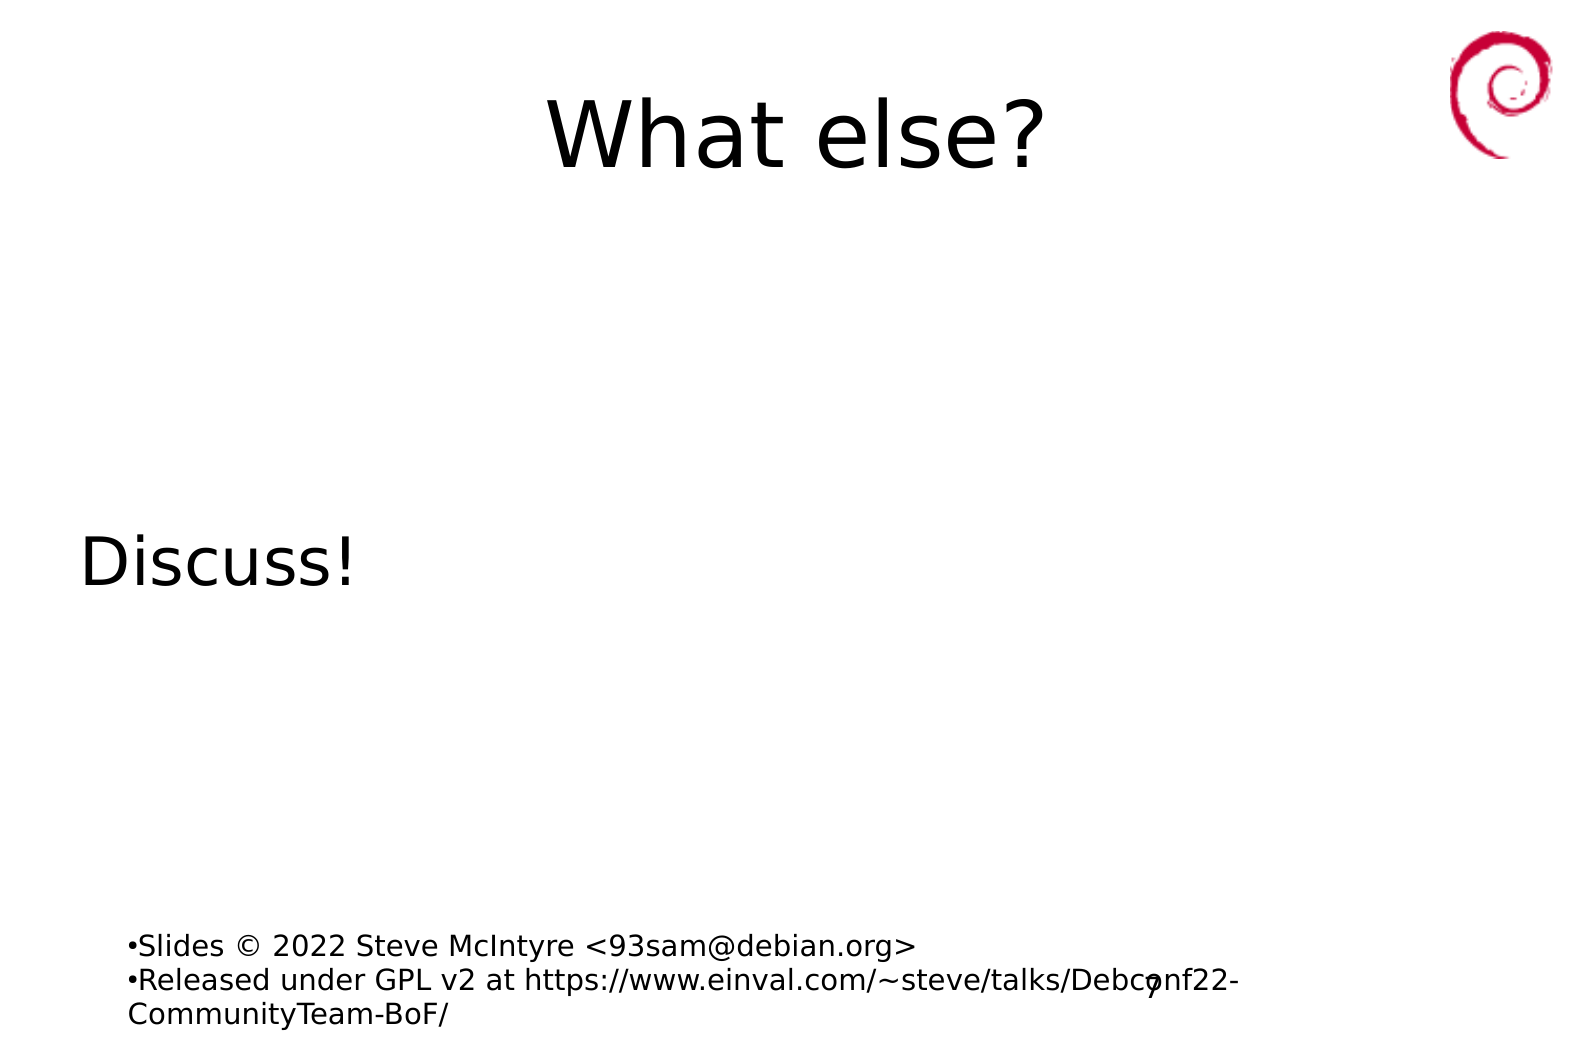

# What else?
Discuss!
Slides © 2022 Steve McIntyre <93sam@debian.org>
Released under GPL v2 at https://www.einval.com/~steve/talks/Debconf22-CommunityTeam-BoF/